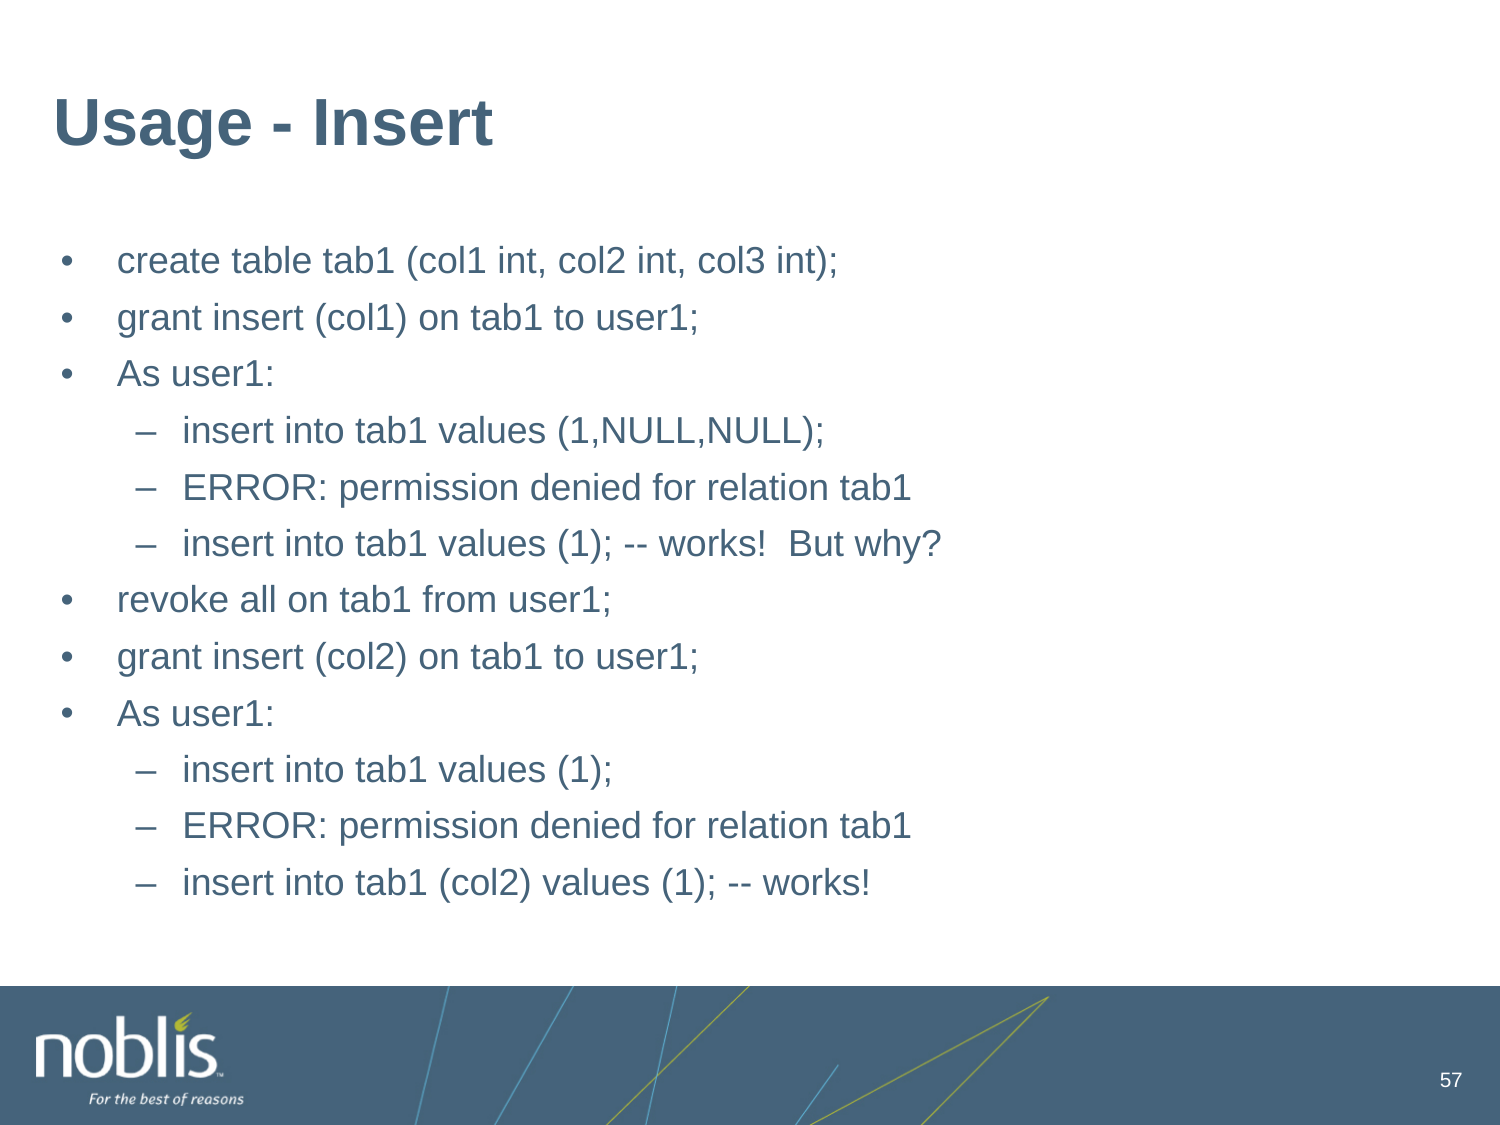

# Usage - Insert
create table tab1 (col1 int, col2 int, col3 int);
grant insert (col1) on tab1 to user1;
As user1:
insert into tab1 values (1,NULL,NULL);
ERROR: permission denied for relation tab1
insert into tab1 values (1); -- works! But why?
revoke all on tab1 from user1;
grant insert (col2) on tab1 to user1;
As user1:
insert into tab1 values (1);
ERROR: permission denied for relation tab1
insert into tab1 (col2) values (1); -- works!